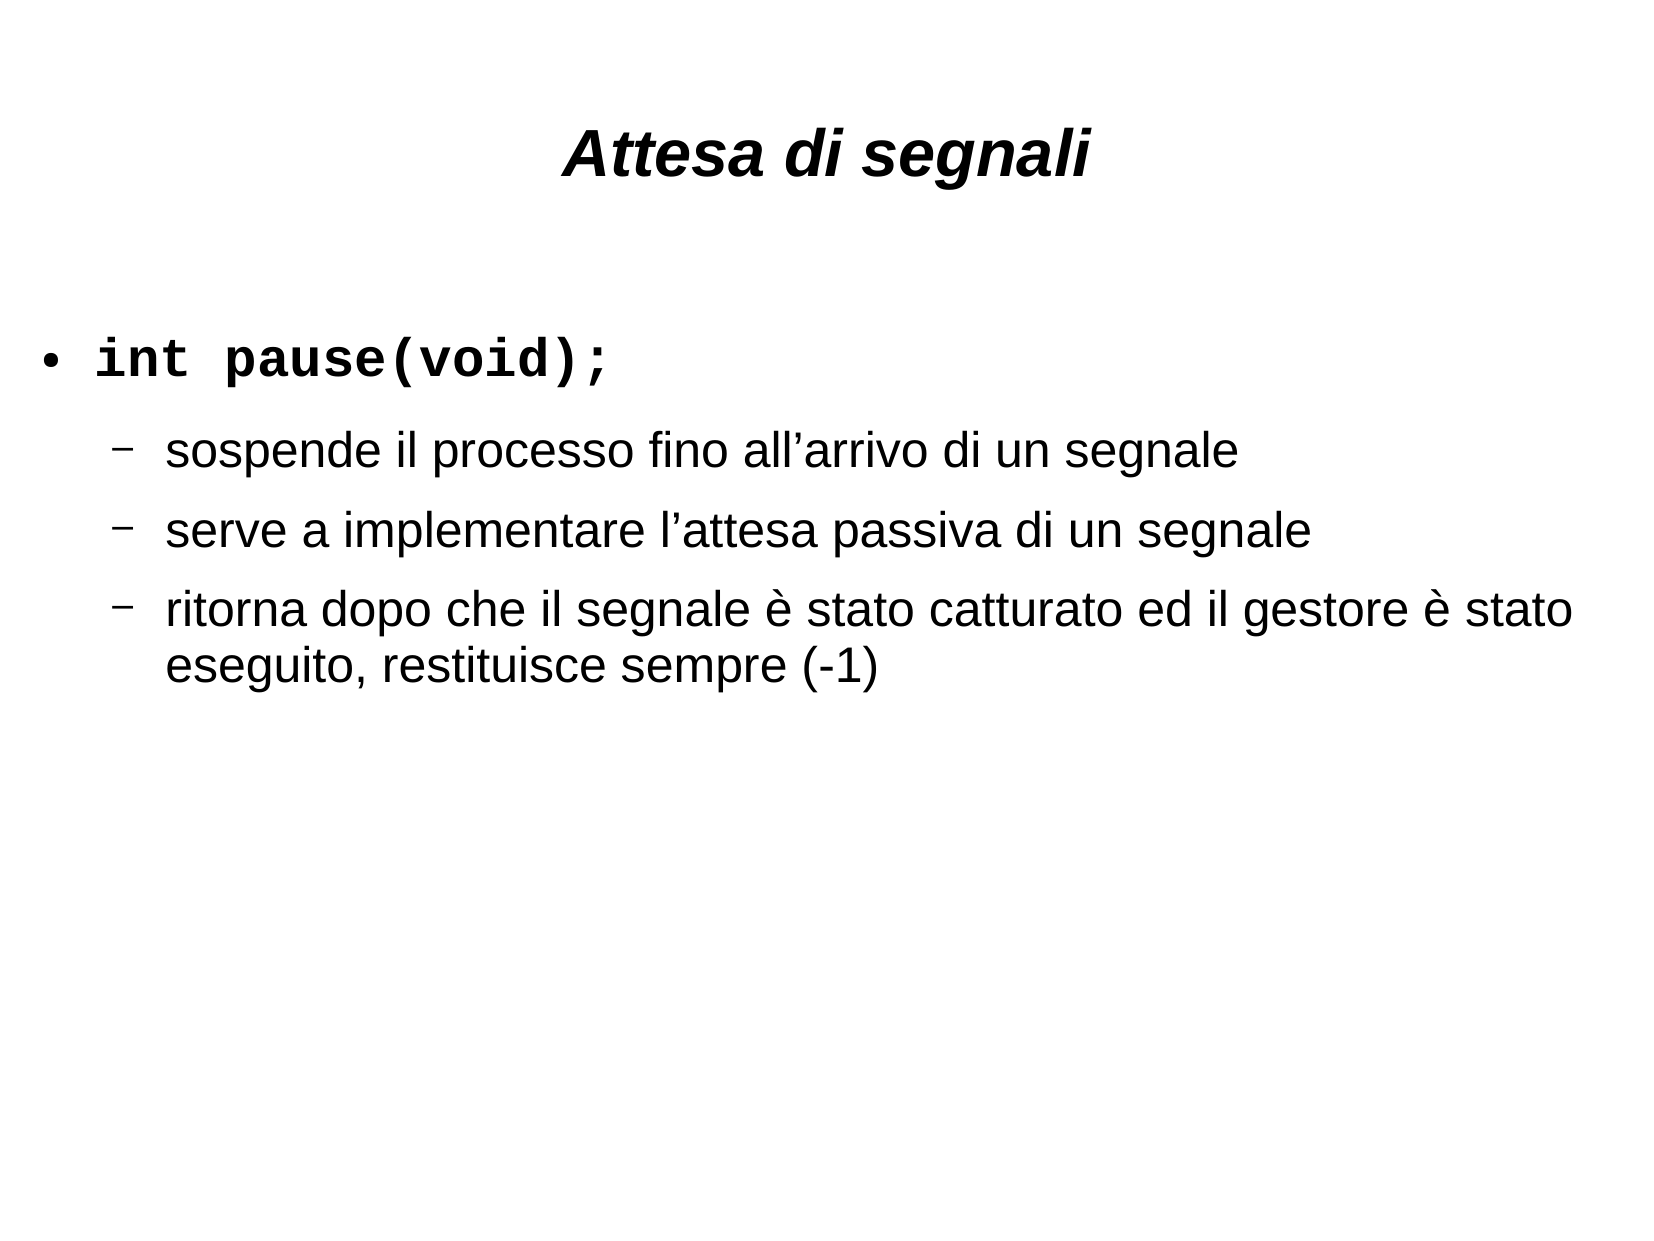

# Attesa di segnali
int pause(void);
sospende il processo fino all’arrivo di un segnale
serve a implementare l’attesa passiva di un segnale
ritorna dopo che il segnale è stato catturato ed il gestore è stato eseguito, restituisce sempre (-1)